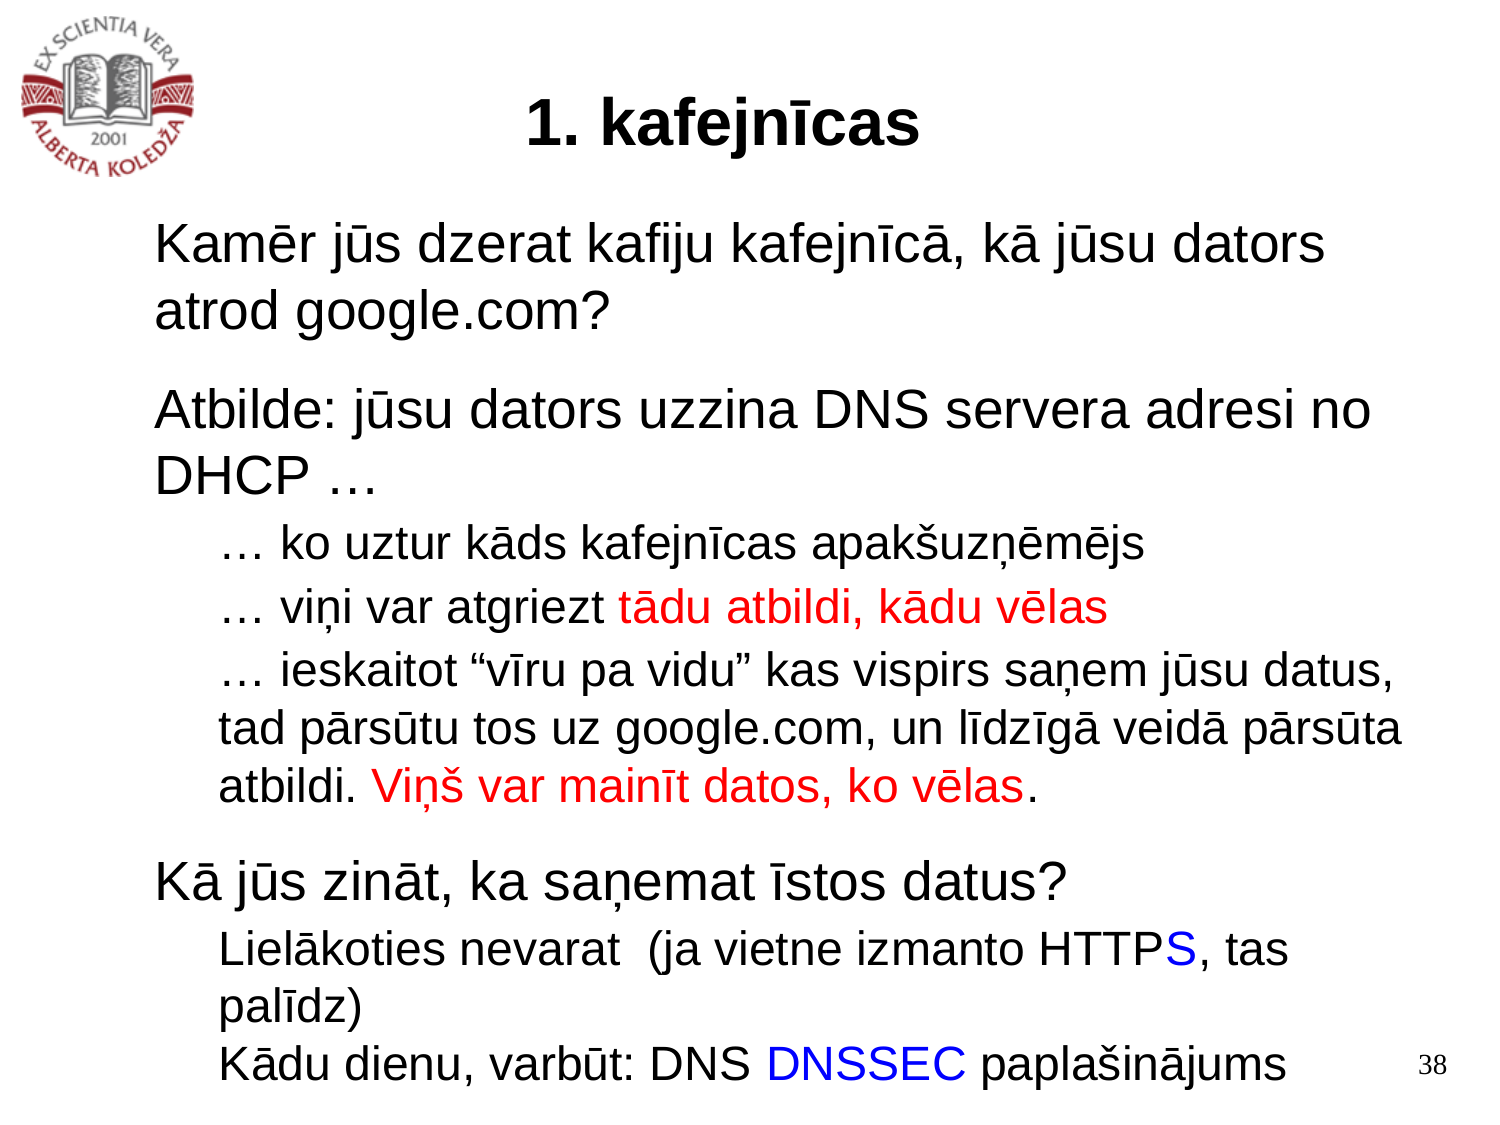

# 1. kafejnīcas
Kamēr jūs dzerat kafiju kafejnīcā, kā jūsu dators atrod google.com?
Atbilde: jūsu dators uzzina DNS servera adresi no DHCP …
… ko uztur kāds kafejnīcas apakšuzņēmējs
… viņi var atgriezt tādu atbildi, kādu vēlas
… ieskaitot “vīru pa vidu” kas vispirs saņem jūsu datus, tad pārsūtu tos uz google.com, un līdzīgā veidā pārsūta atbildi. Viņš var mainīt datos, ko vēlas.
Kā jūs zināt, ka saņemat īstos datus?
Lielākoties nevarat (ja vietne izmanto HTTPS, tas palīdz)
Kādu dienu, varbūt: DNS DNSSEC paplašinājums